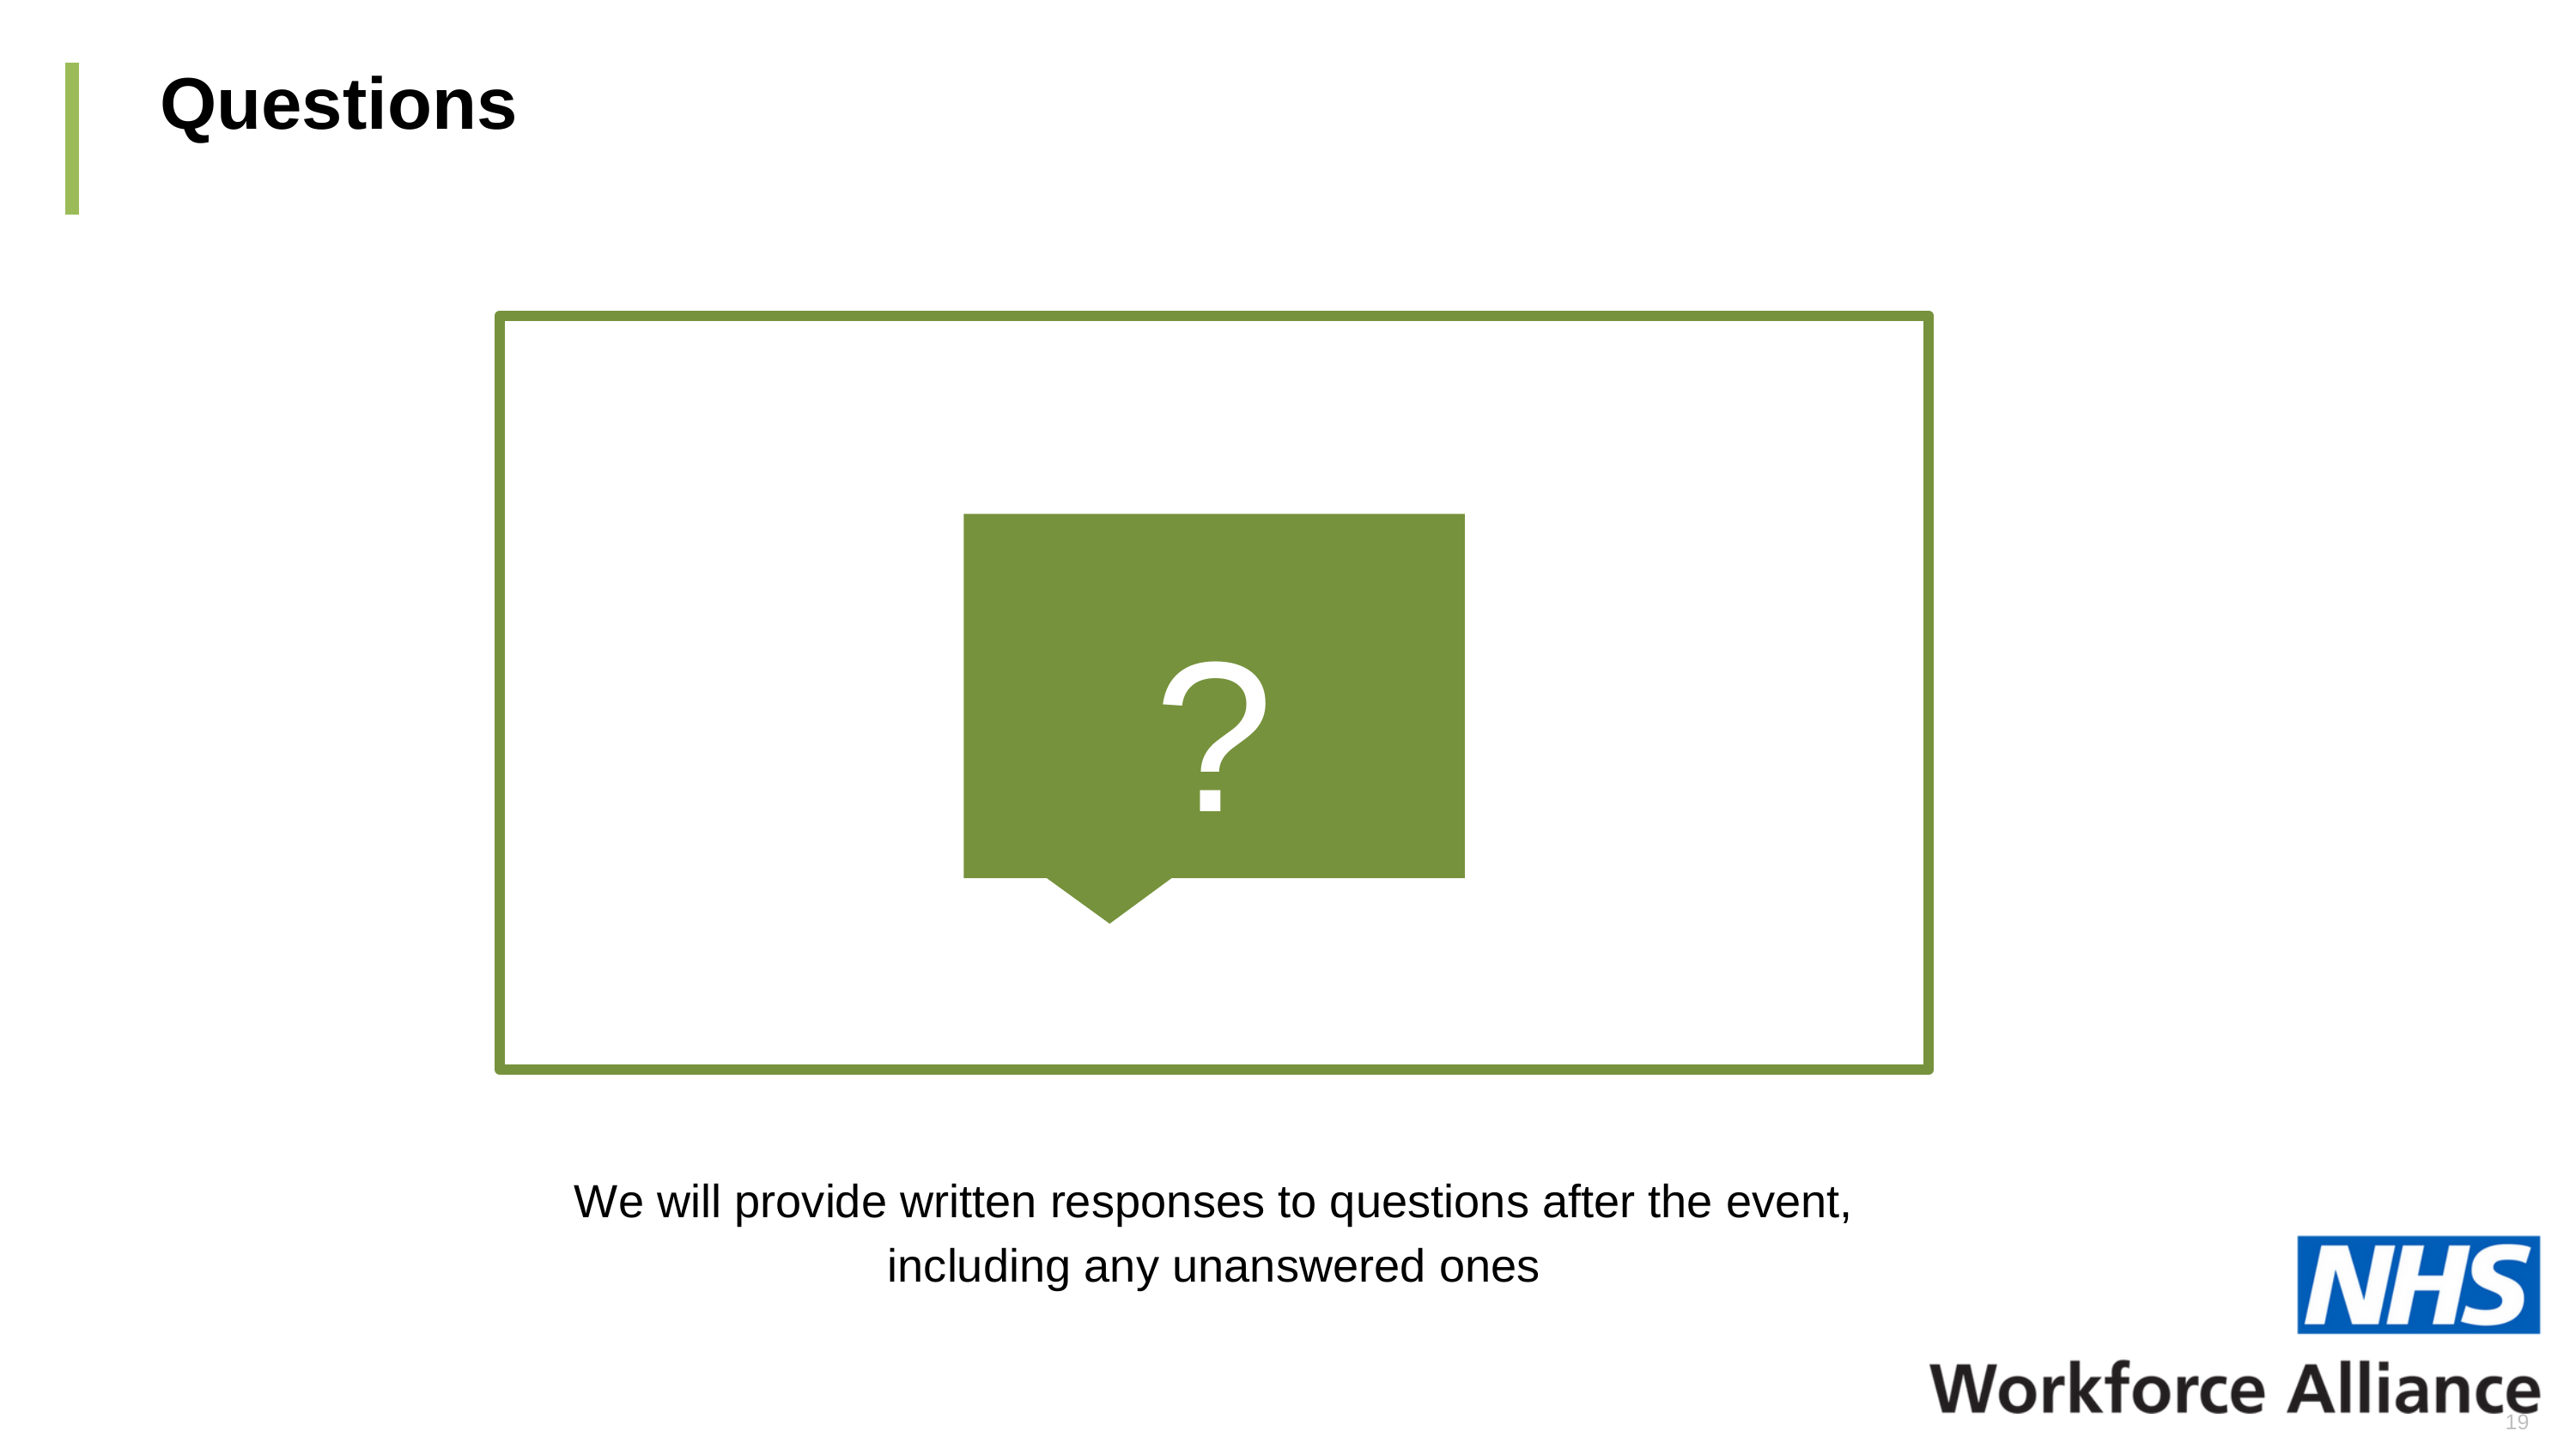

# Questions
?
We will provide written responses to questions after the event, including any unanswered ones